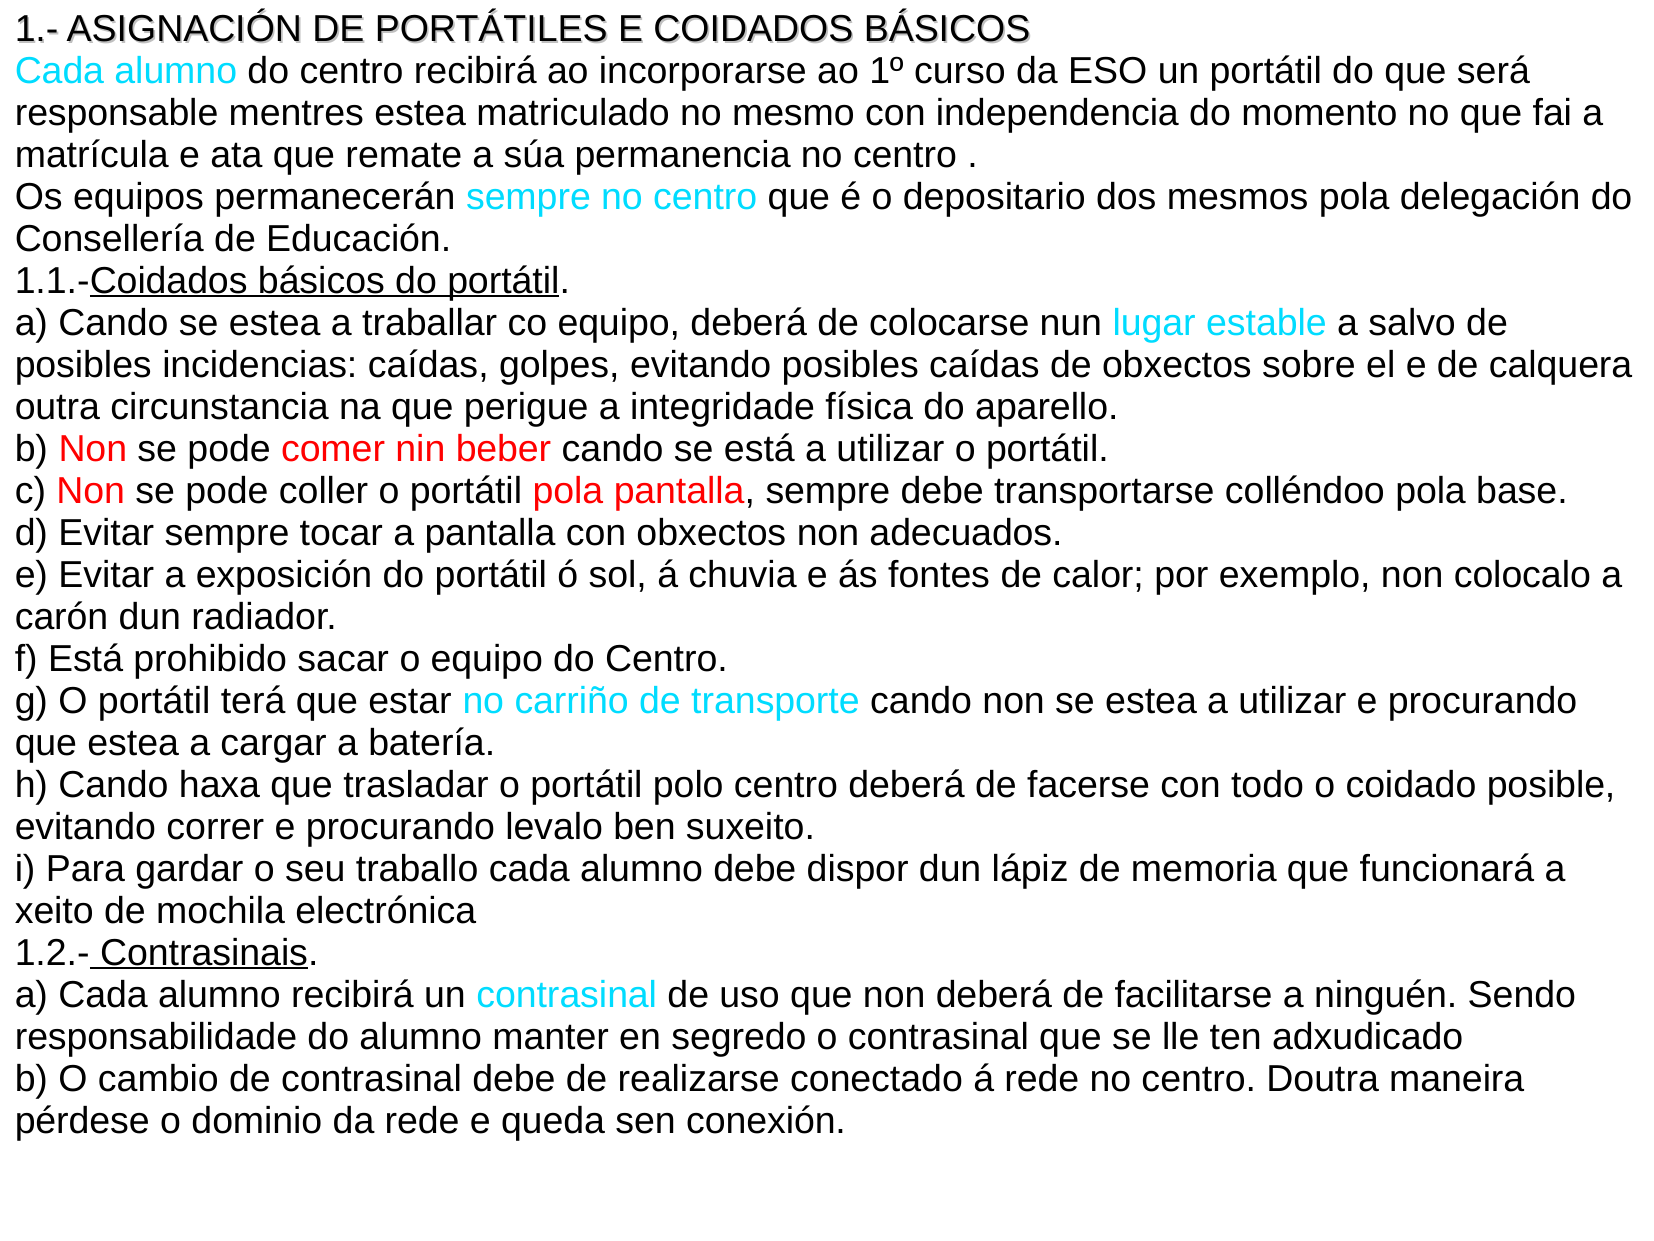

1.- ASIGNACIÓN DE PORTÁTILES E COIDADOS BÁSICOS
Cada alumno do centro recibirá ao incorporarse ao 1º curso da ESO un portátil do que será responsable mentres estea matriculado no mesmo con independencia do momento no que fai a matrícula e ata que remate a súa permanencia no centro .
Os equipos permanecerán sempre no centro que é o depositario dos mesmos pola delegación do Consellería de Educación.
1.1.-Coidados básicos do portátil.
a) Cando se estea a traballar co equipo, deberá de colocarse nun lugar estable a salvo de posibles incidencias: caídas, golpes, evitando posibles caídas de obxectos sobre el e de calquera outra circunstancia na que perigue a integridade física do aparello.
b) Non se pode comer nin beber cando se está a utilizar o portátil.
c) Non se pode coller o portátil pola pantalla, sempre debe transportarse colléndoo pola base.
d) Evitar sempre tocar a pantalla con obxectos non adecuados.
e) Evitar a exposición do portátil ó sol, á chuvia e ás fontes de calor; por exemplo, non colocalo a carón dun radiador.
f) Está prohibido sacar o equipo do Centro.
g) O portátil terá que estar no carriño de transporte cando non se estea a utilizar e procurando que estea a cargar a batería.
h) Cando haxa que trasladar o portátil polo centro deberá de facerse con todo o coidado posible, evitando correr e procurando levalo ben suxeito.
i) Para gardar o seu traballo cada alumno debe dispor dun lápiz de memoria que funcionará a xeito de mochila electrónica
1.2.- Contrasinais.
a) Cada alumno recibirá un contrasinal de uso que non deberá de facilitarse a ninguén. Sendo responsabilidade do alumno manter en segredo o contrasinal que se lle ten adxudicado
b) O cambio de contrasinal debe de realizarse conectado á rede no centro. Doutra maneira pérdese o dominio da rede e queda sen conexión.